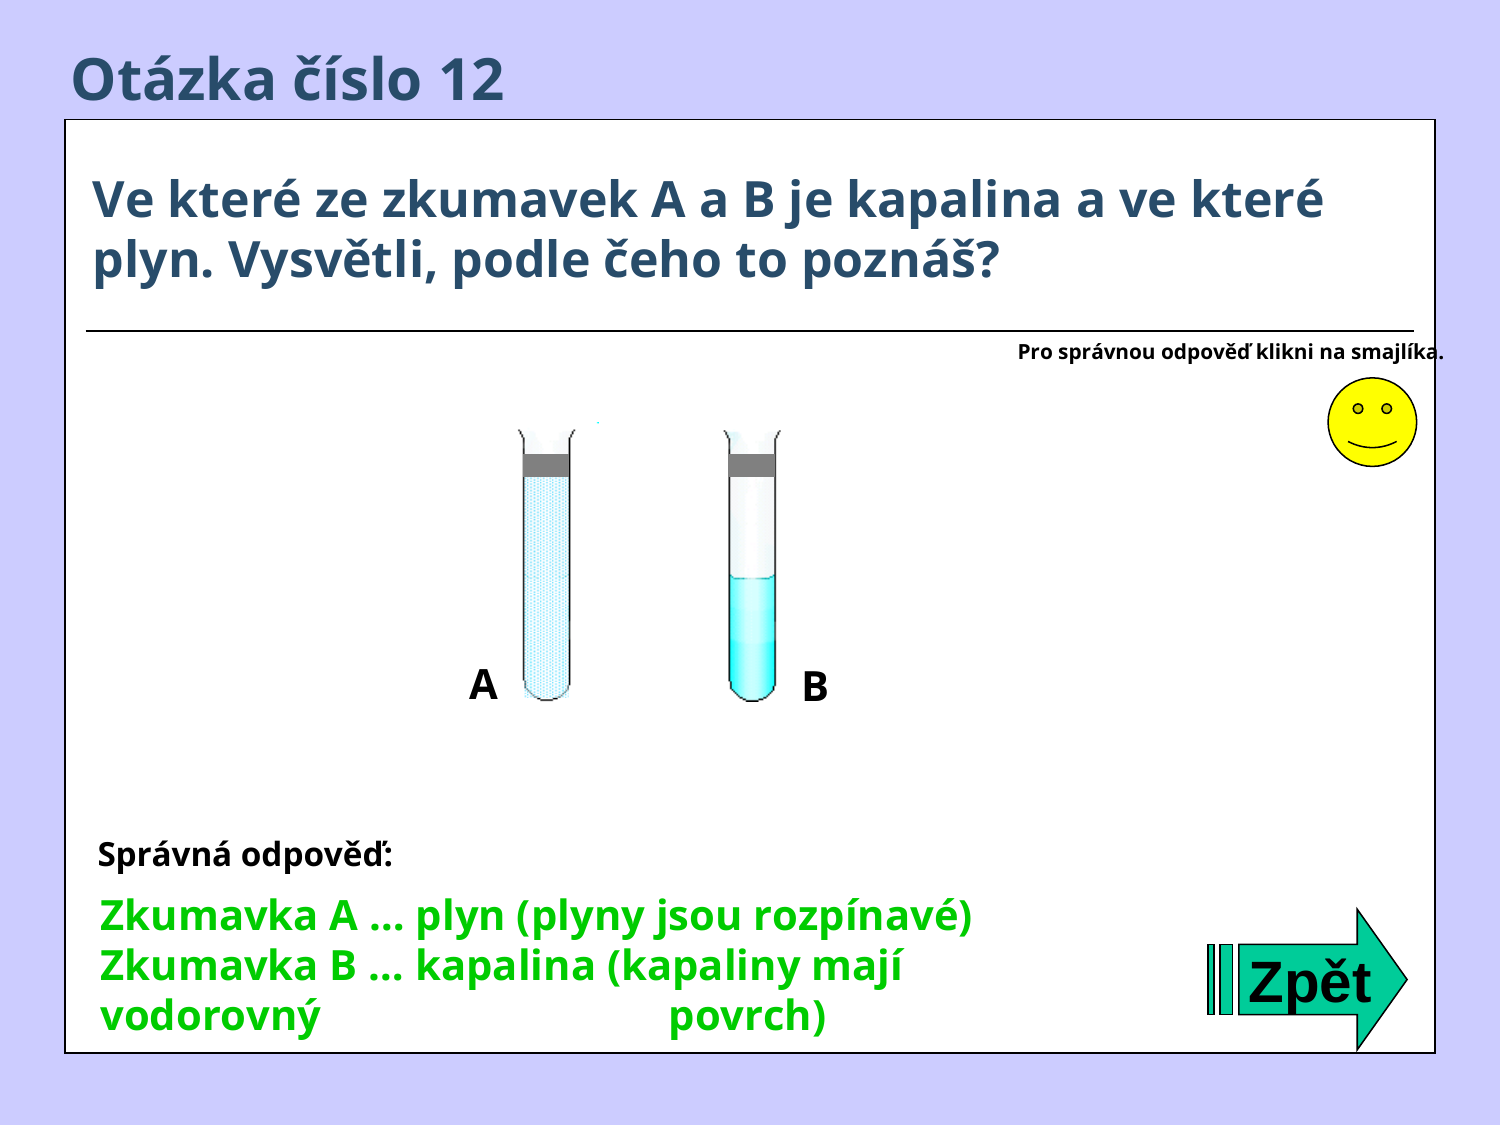

Otázka číslo 12
Ve které ze zkumavek A a B je kapalina a ve které plyn. Vysvětli, podle čeho to poznáš?
Pro správnou odpověď klikni na smajlíka.
A
B
Správná odpověď:
Zpět
Zkumavka A … plyn (plyny jsou rozpínavé)
Zkumavka B … kapalina (kapaliny mají vodorovný 	 povrch)